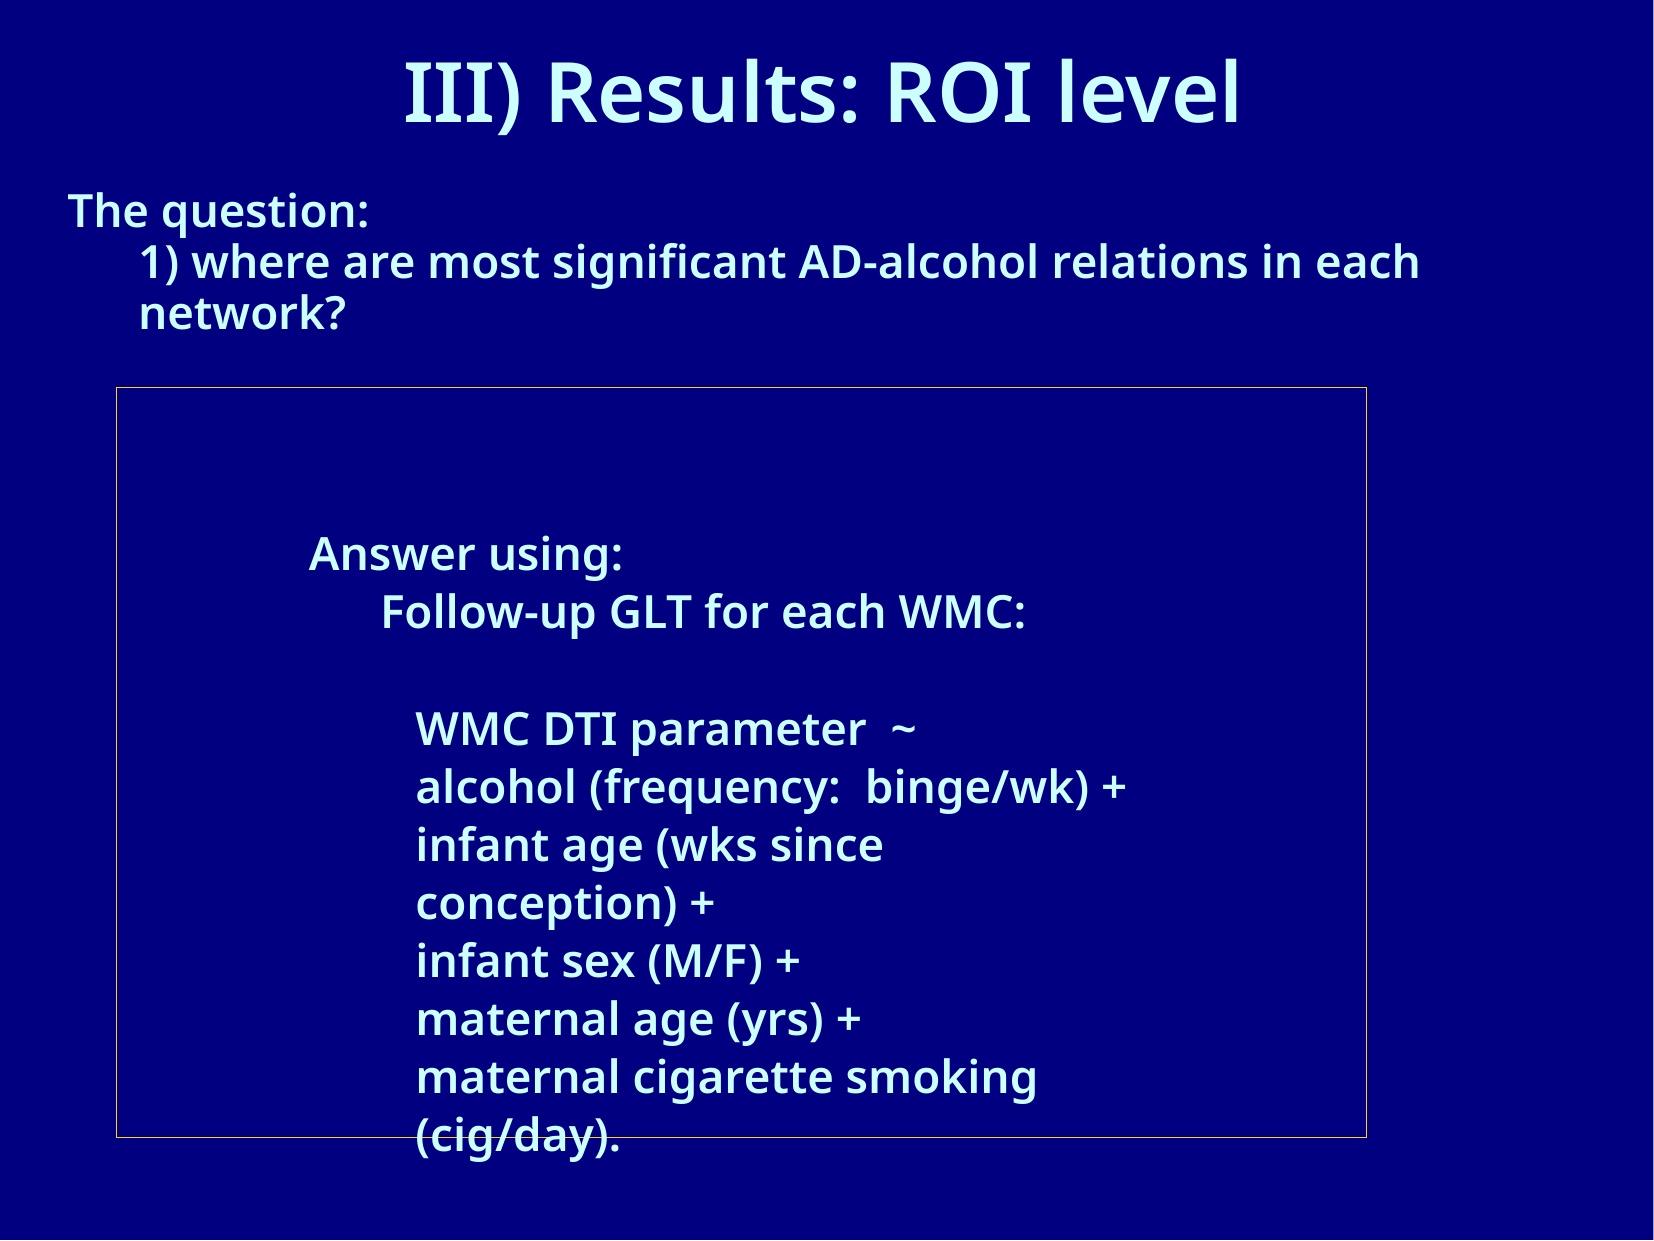

# III) Results: ROI level
The question:
1) where are most significant AD-alcohol relations in each network?
Answer using:
Follow-up GLT for each WMC:
WMC DTI parameter ~
alcohol (frequency: binge/wk) +
infant age (wks since conception) +
infant sex (M/F) +
maternal age (yrs) +
maternal cigarette smoking (cig/day).